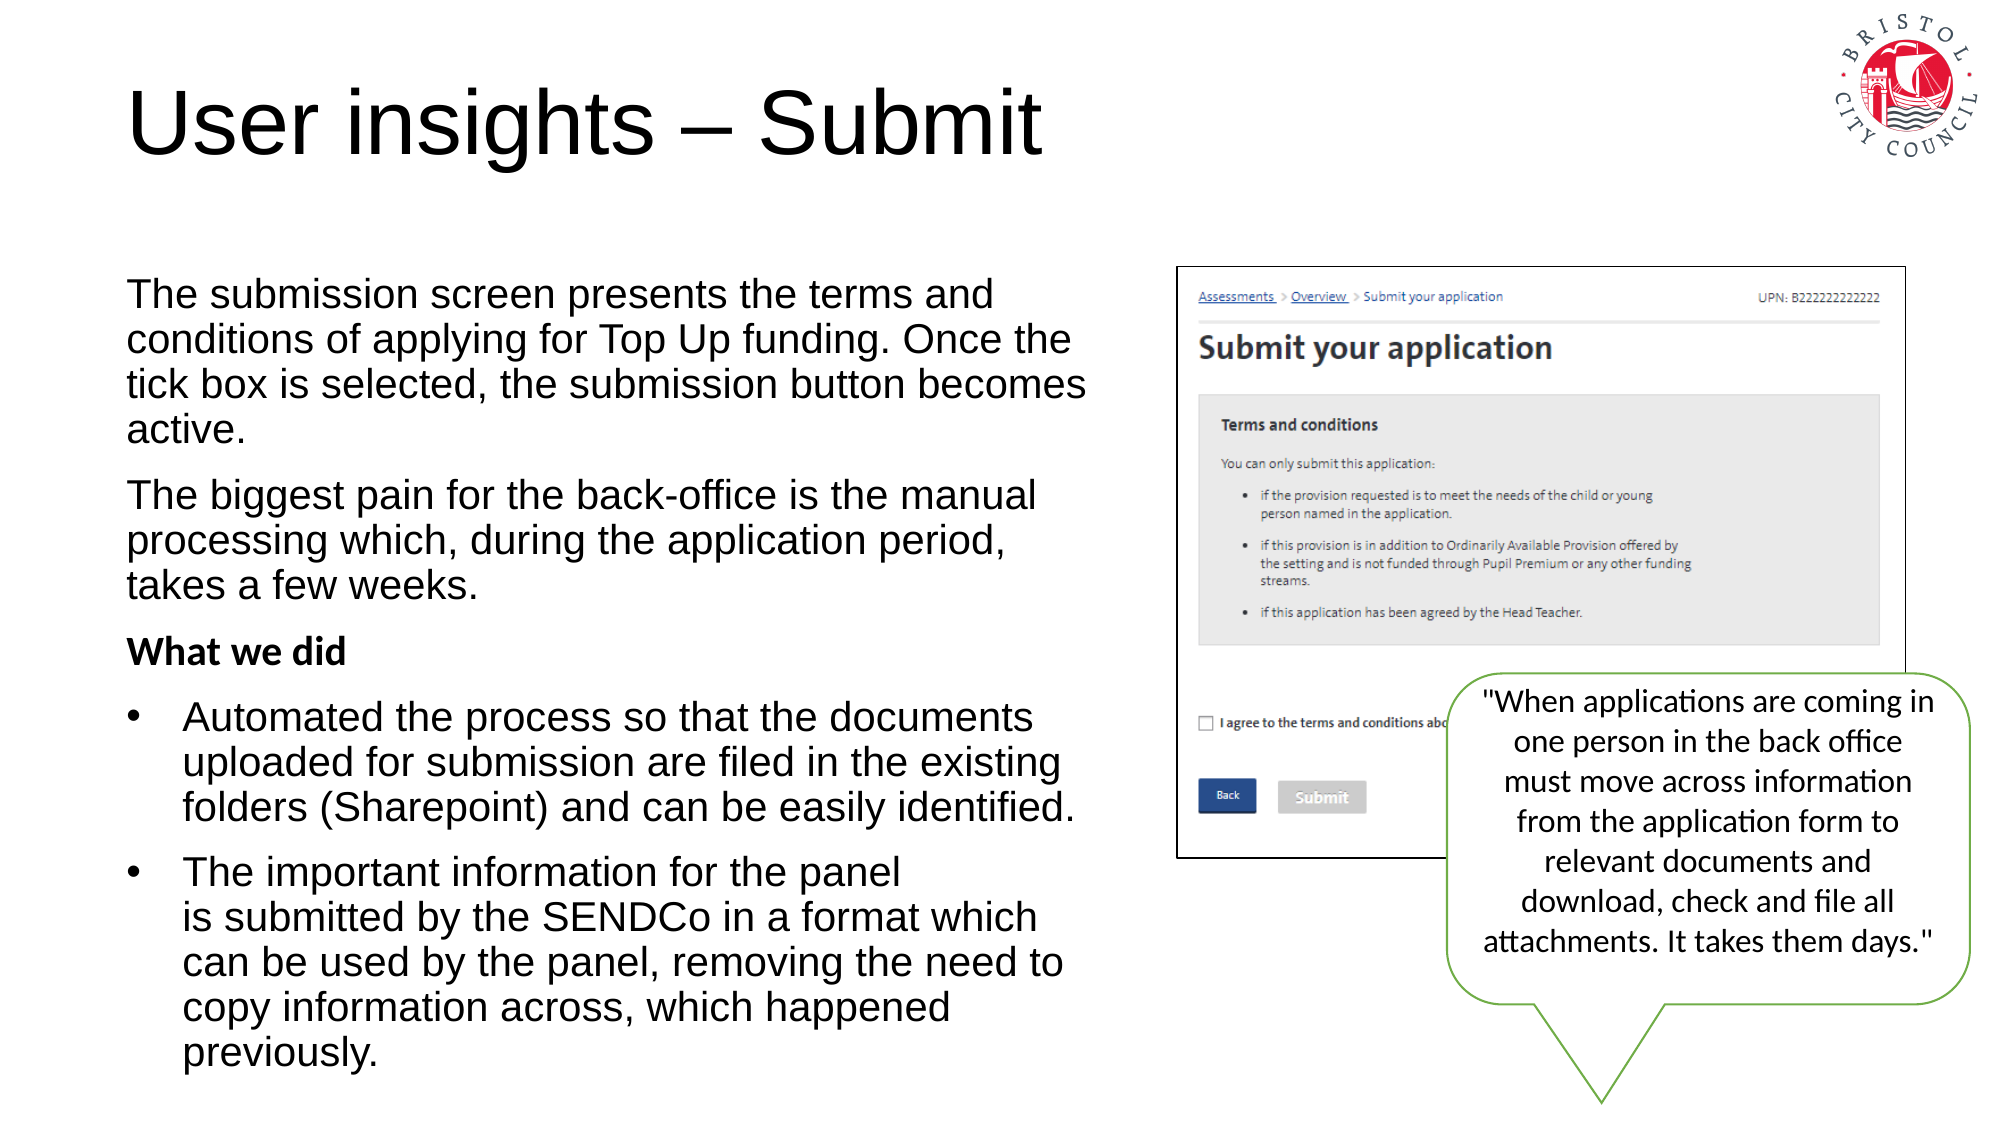

User insights – Submit
# The submission screen presents the terms and conditions of applying for Top Up funding. Once the tick box is selected, the submission button becomes active.
The biggest pain for the back-office is the manual processing which, during the application period, takes a few weeks.
What we did
Automated the process so that the documents uploaded for submission are filed in the existing folders (Sharepoint) and can be easily identified.
The important information for the panel is submitted by the SENDCo in a format which can be used by the panel, removing the need to copy information across, which happened previously.
"When applications are coming in one person in the back office must move across information from the application form to relevant documents and download, check and file all attachments. It takes them days."